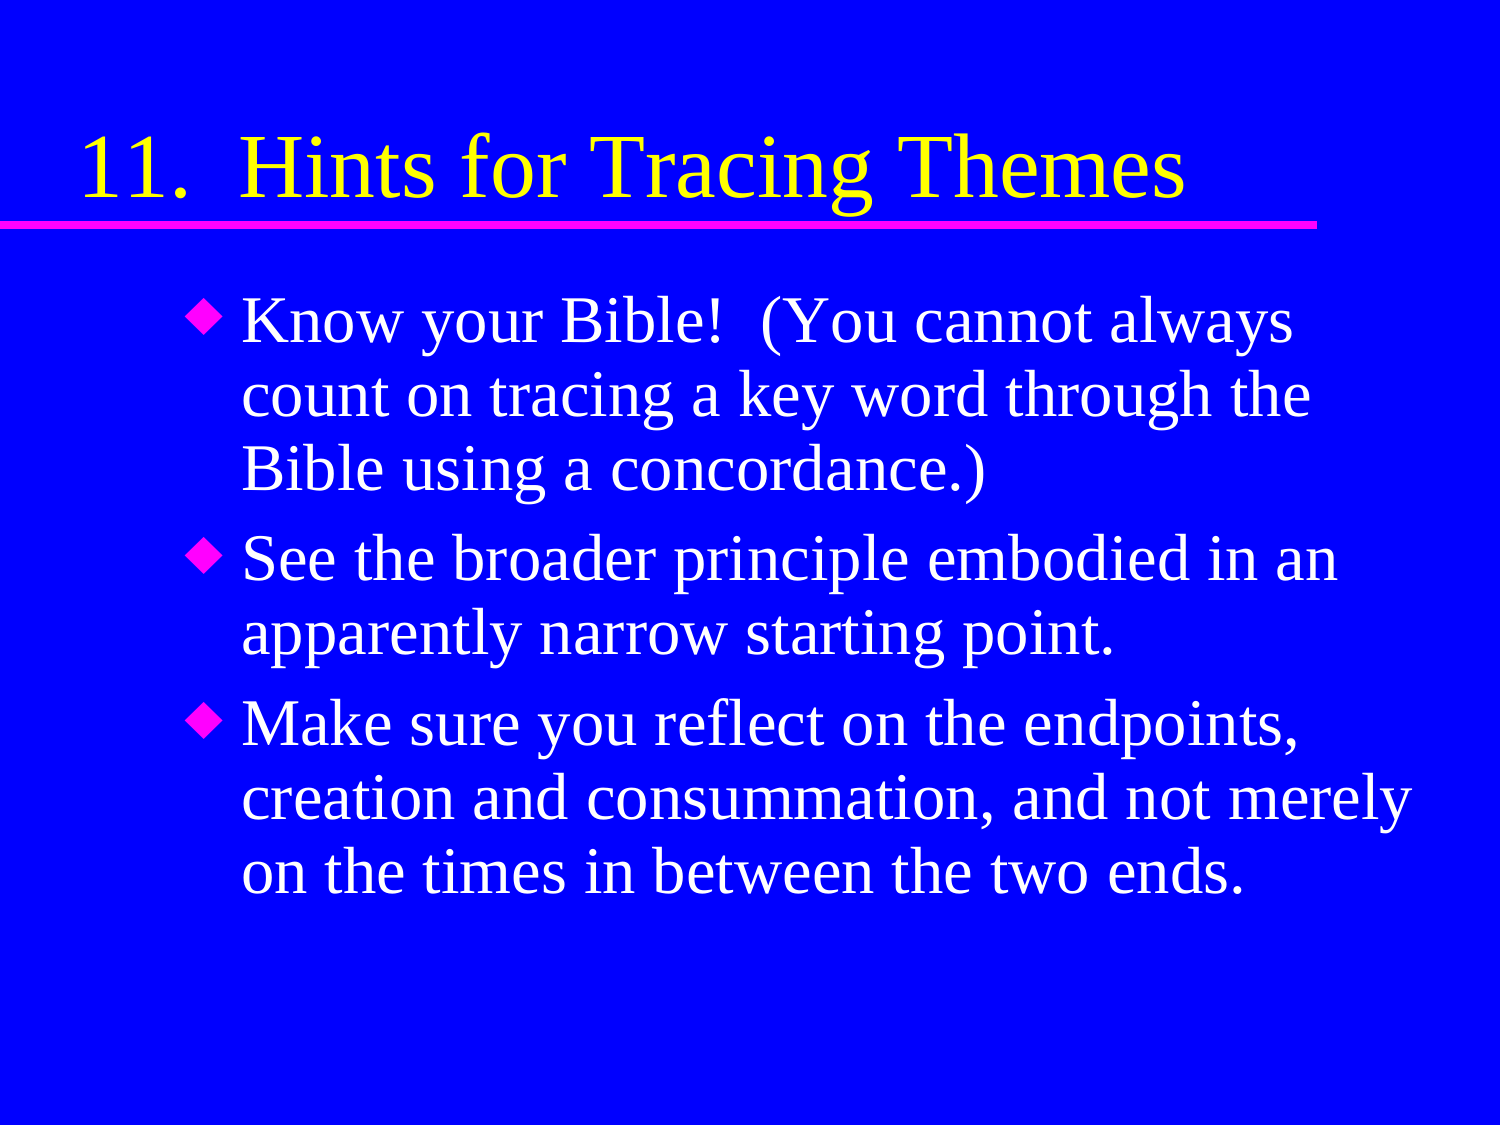

# 11. Hints for Tracing Themes
Know your Bible! (You cannot always count on tracing a key word through the Bible using a concordance.)
See the broader principle embodied in an apparently narrow starting point.
Make sure you reflect on the endpoints, creation and consummation, and not merely on the times in between the two ends.